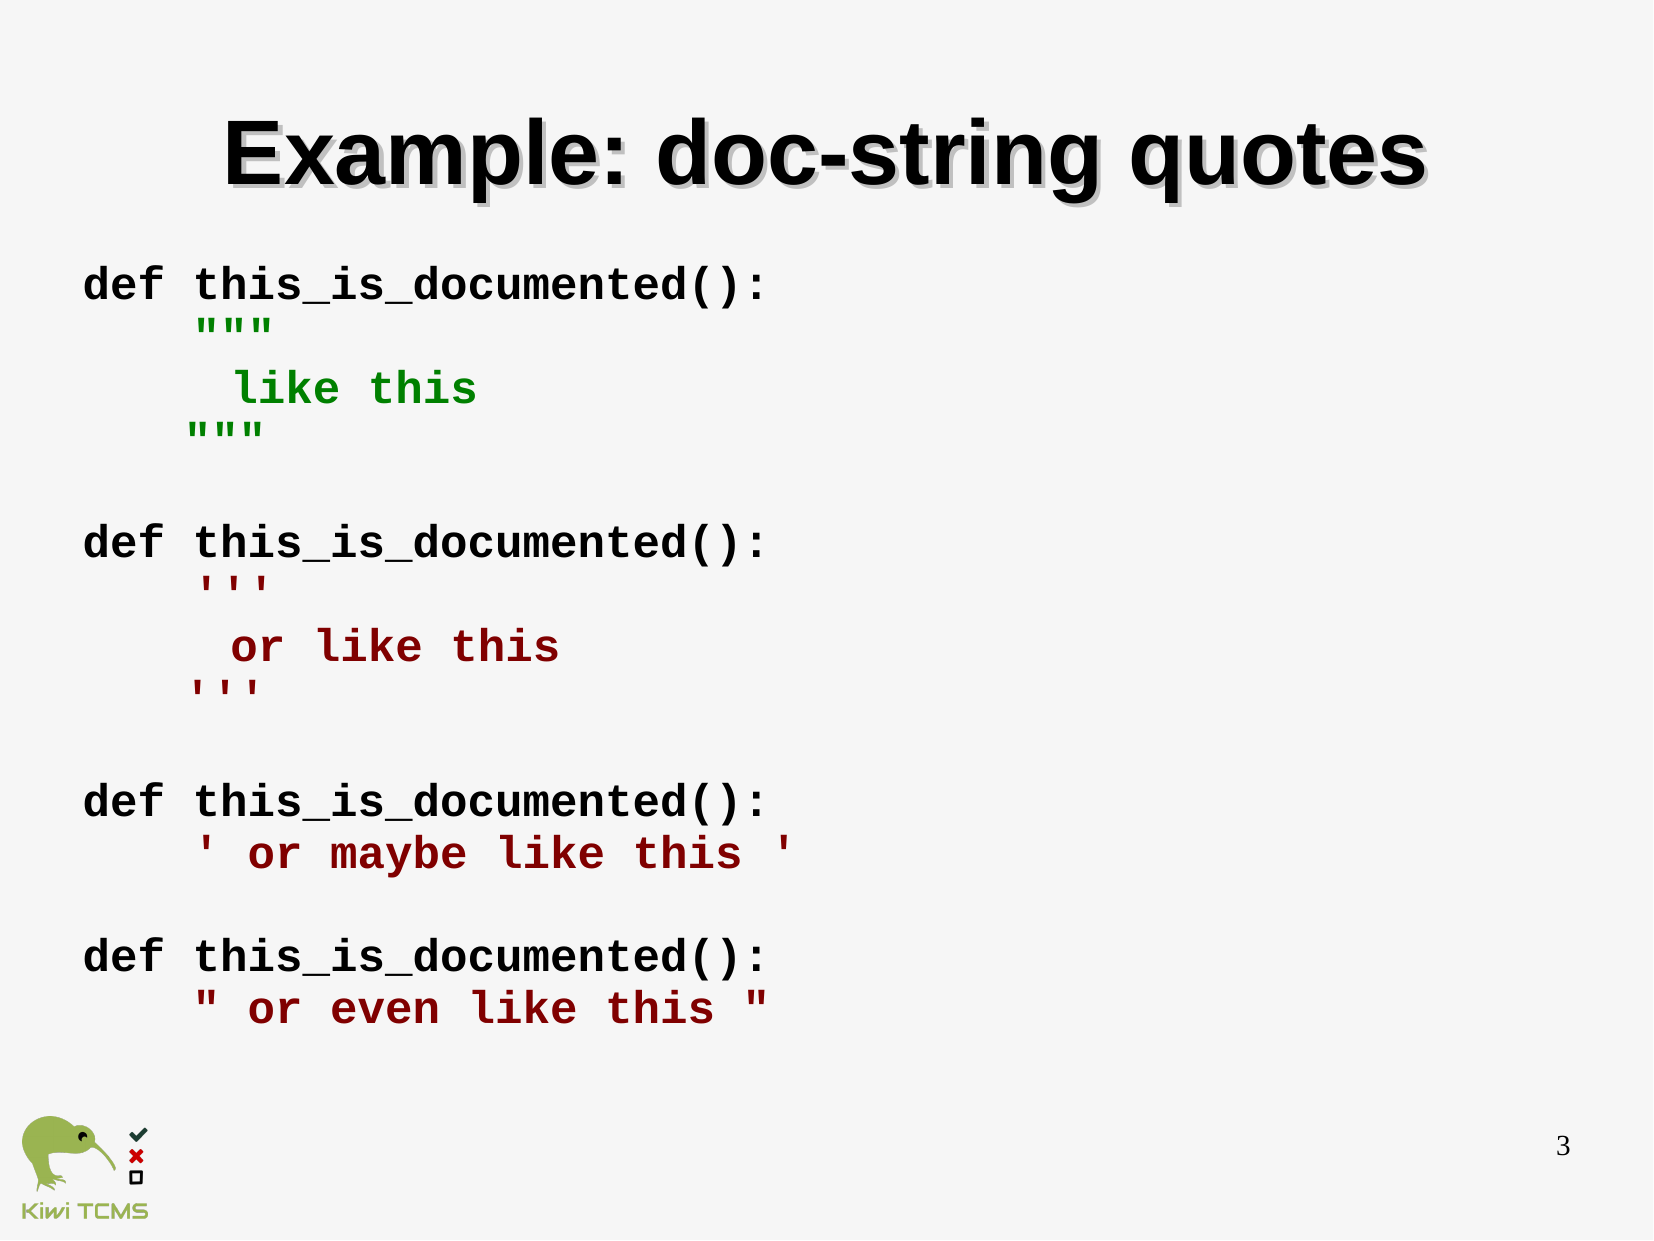

# Example: doc-string quotes
def this_is_documented():
 """
		like this
	 """
def this_is_documented():
 '''
		or like this
	 '''
def this_is_documented():
 ' or maybe like this '
def this_is_documented():
 " or even like this "
3